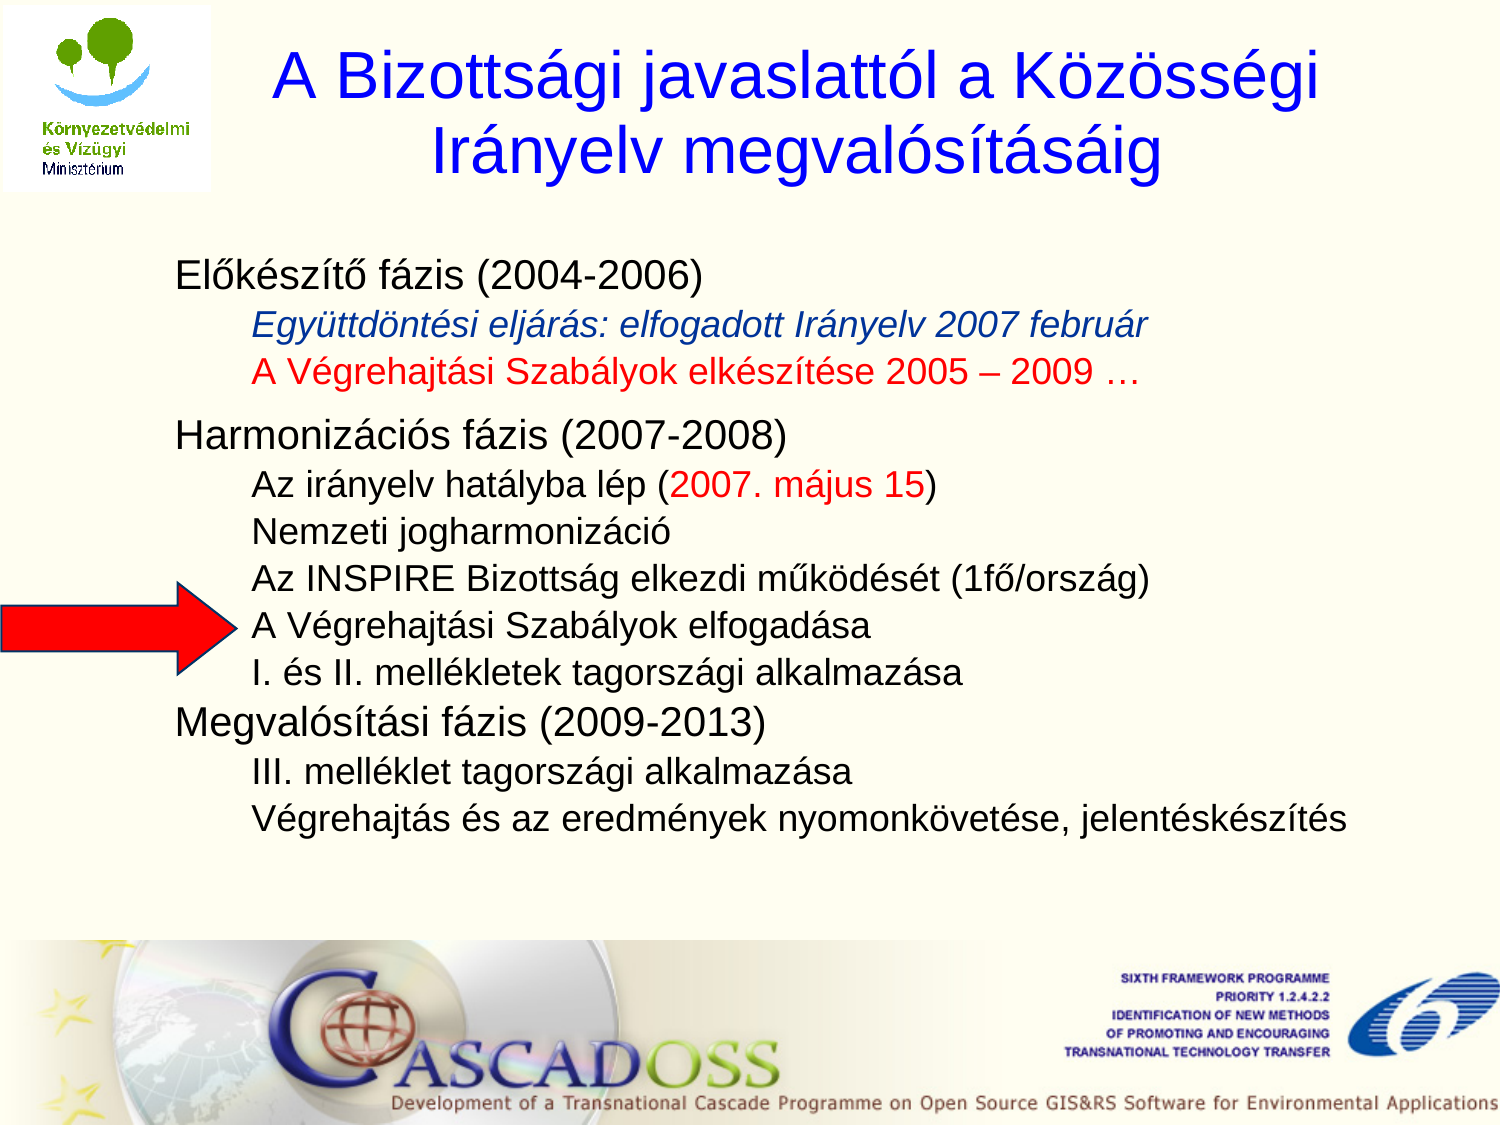

A Bizottsági javaslattól a Közösségi Irányelv megvalósításáig
# Előkészítő fázis (2004-2006)
Együttdöntési eljárás: elfogadott Irányelv 2007 február
A Végrehajtási Szabályok elkészítése 2005 – 2009 …
Harmonizációs fázis (2007-2008)
Az irányelv hatályba lép (2007. május 15)
Nemzeti jogharmonizáció
Az INSPIRE Bizottság elkezdi működését (1fő/ország)
A Végrehajtási Szabályok elfogadása
I. és II. mellékletek tagországi alkalmazása
Megvalósítási fázis (2009-2013)
III. melléklet tagországi alkalmazása
Végrehajtás és az eredmények nyomonkövetése, jelentéskészítés